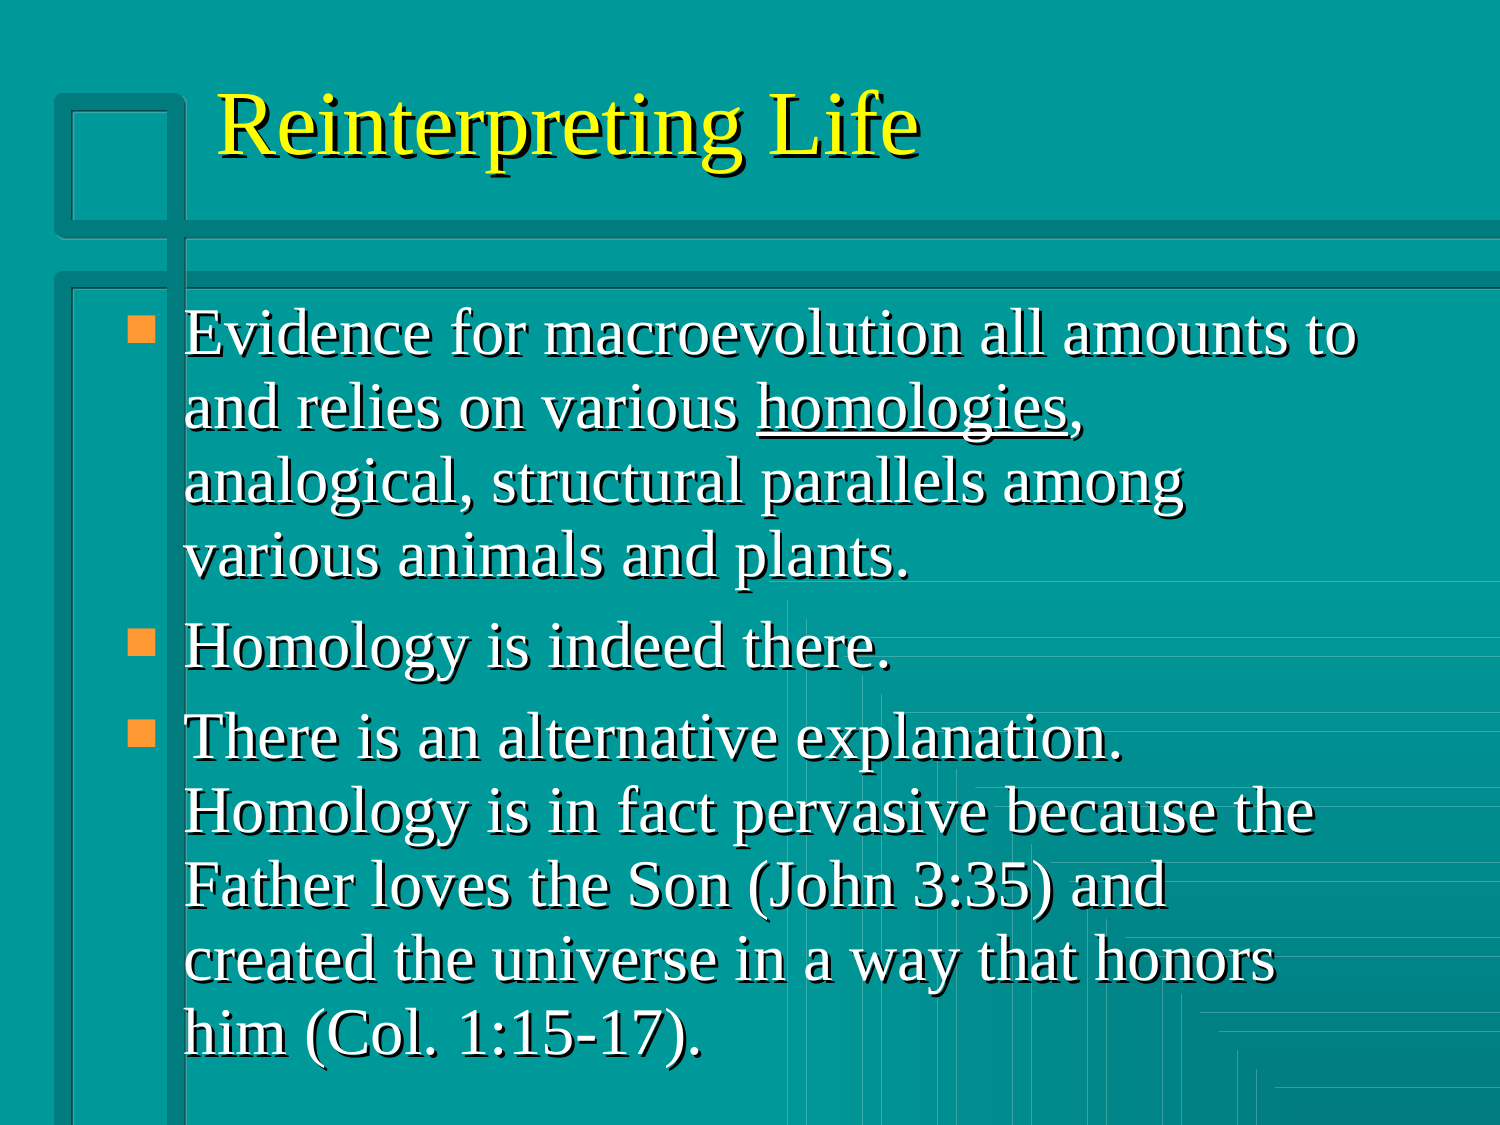

# Reinterpreting Life
Evidence for macroevolution all amounts to and relies on various homologies, analogical, structural parallels among various animals and plants.
Homology is indeed there.
There is an alternative explanation. Homology is in fact pervasive because the Father loves the Son (John 3:35) and created the universe in a way that honors him (Col. 1:15-17).